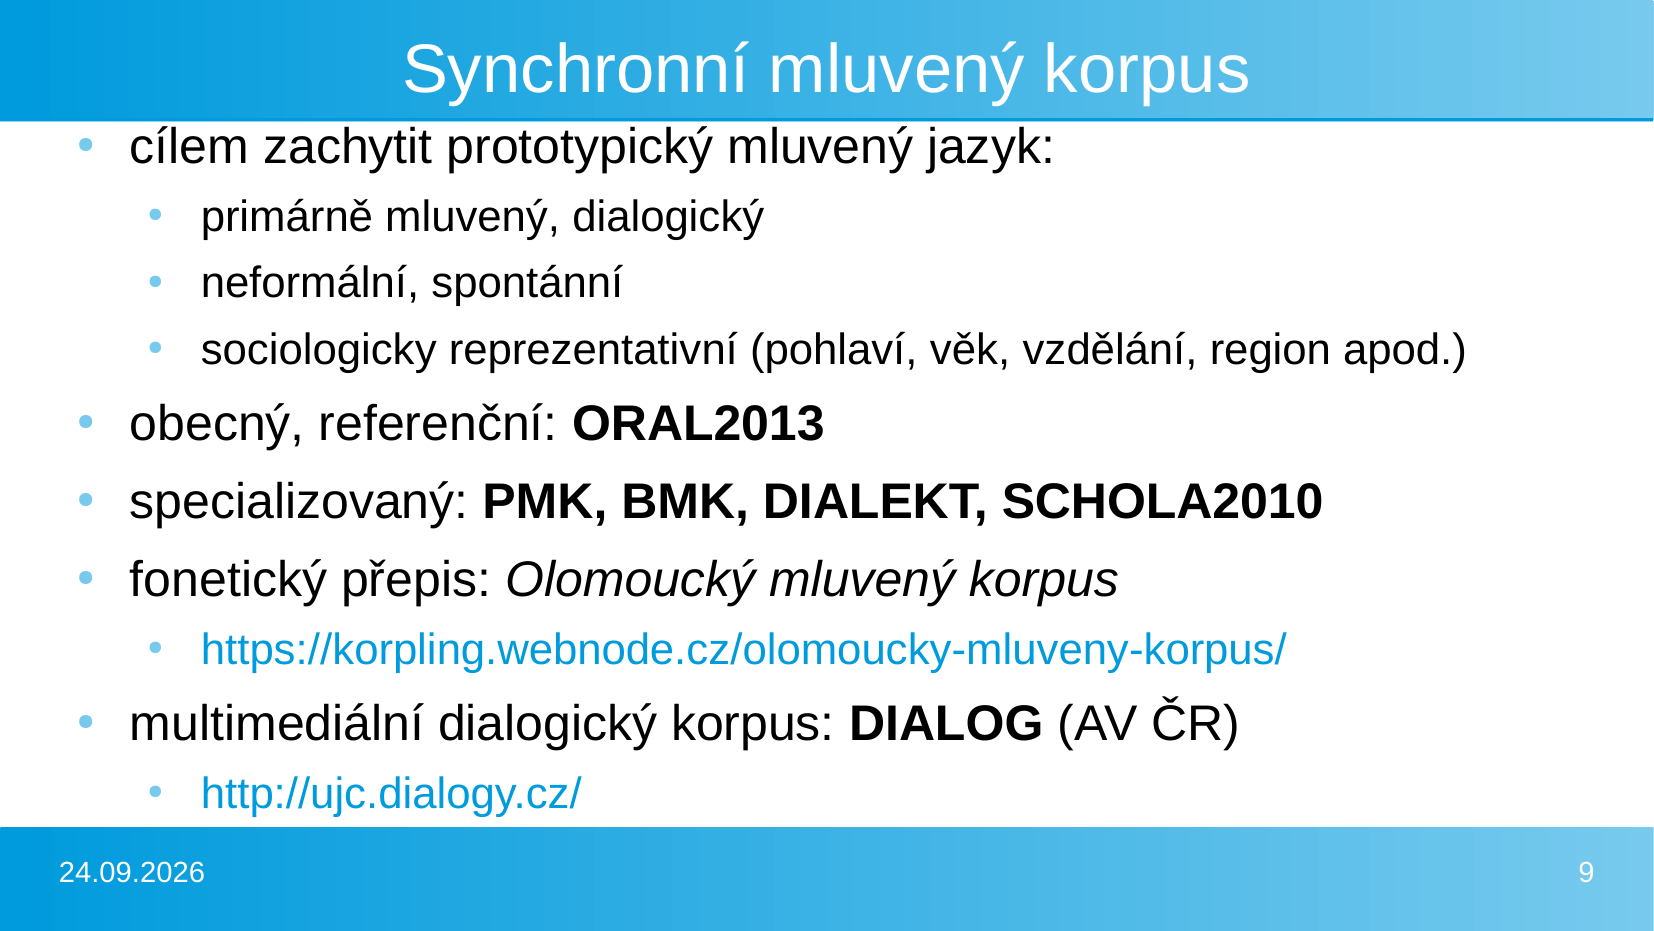

# Synchronní mluvený korpus
cílem zachytit prototypický mluvený jazyk:
primárně mluvený, dialogický
neformální, spontánní
sociologicky reprezentativní (pohlaví, věk, vzdělání, region apod.)
obecný, referenční: ORAL2013
specializovaný: PMK, BMK, DIALEKT, SCHOLA2010
fonetický přepis: Olomoucký mluvený korpus
https://korpling.webnode.cz/olomoucky-mluveny-korpus/
multimediální dialogický korpus: DIALOG (AV ČR)
http://ujc.dialogy.cz/
9